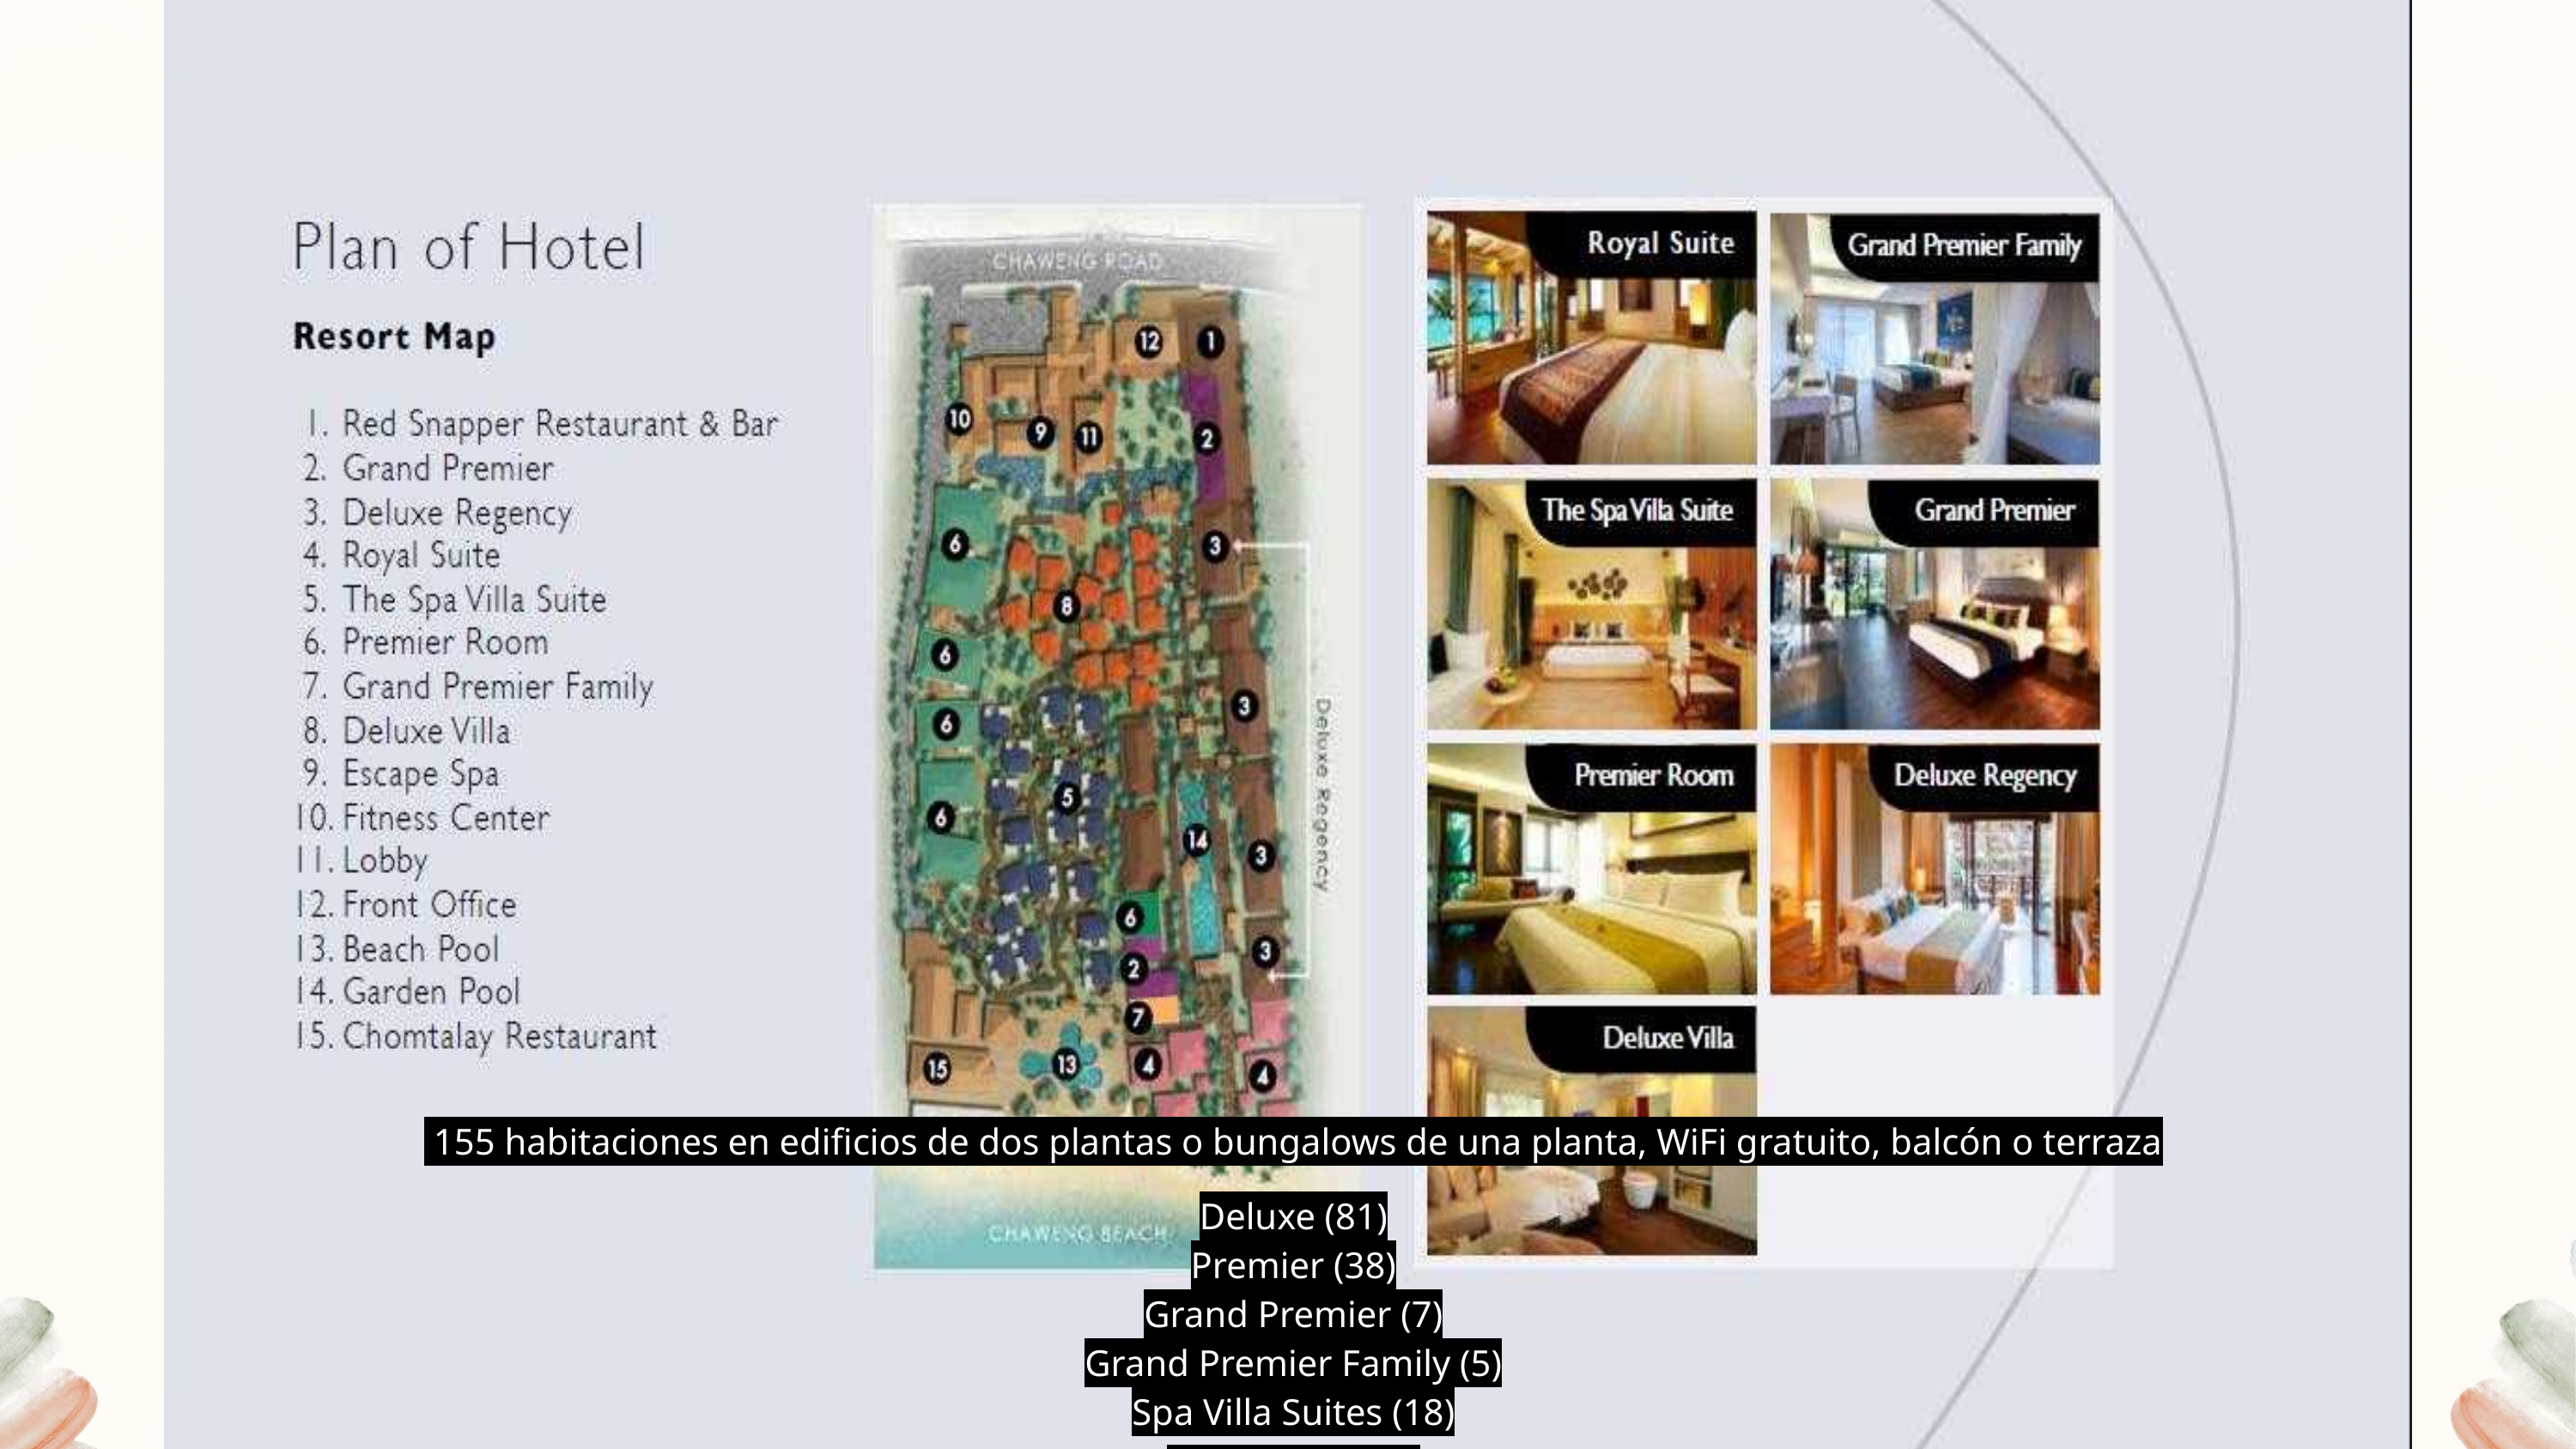

155 habitaciones en edificios de dos plantas o bungalows de una planta, WiFi gratuito, balcón o terraza
Deluxe (81)
Premier (38)
Grand Premier (7)
Grand Premier Family (5)
Spa Villa Suites (18)
Royal Suites (6)